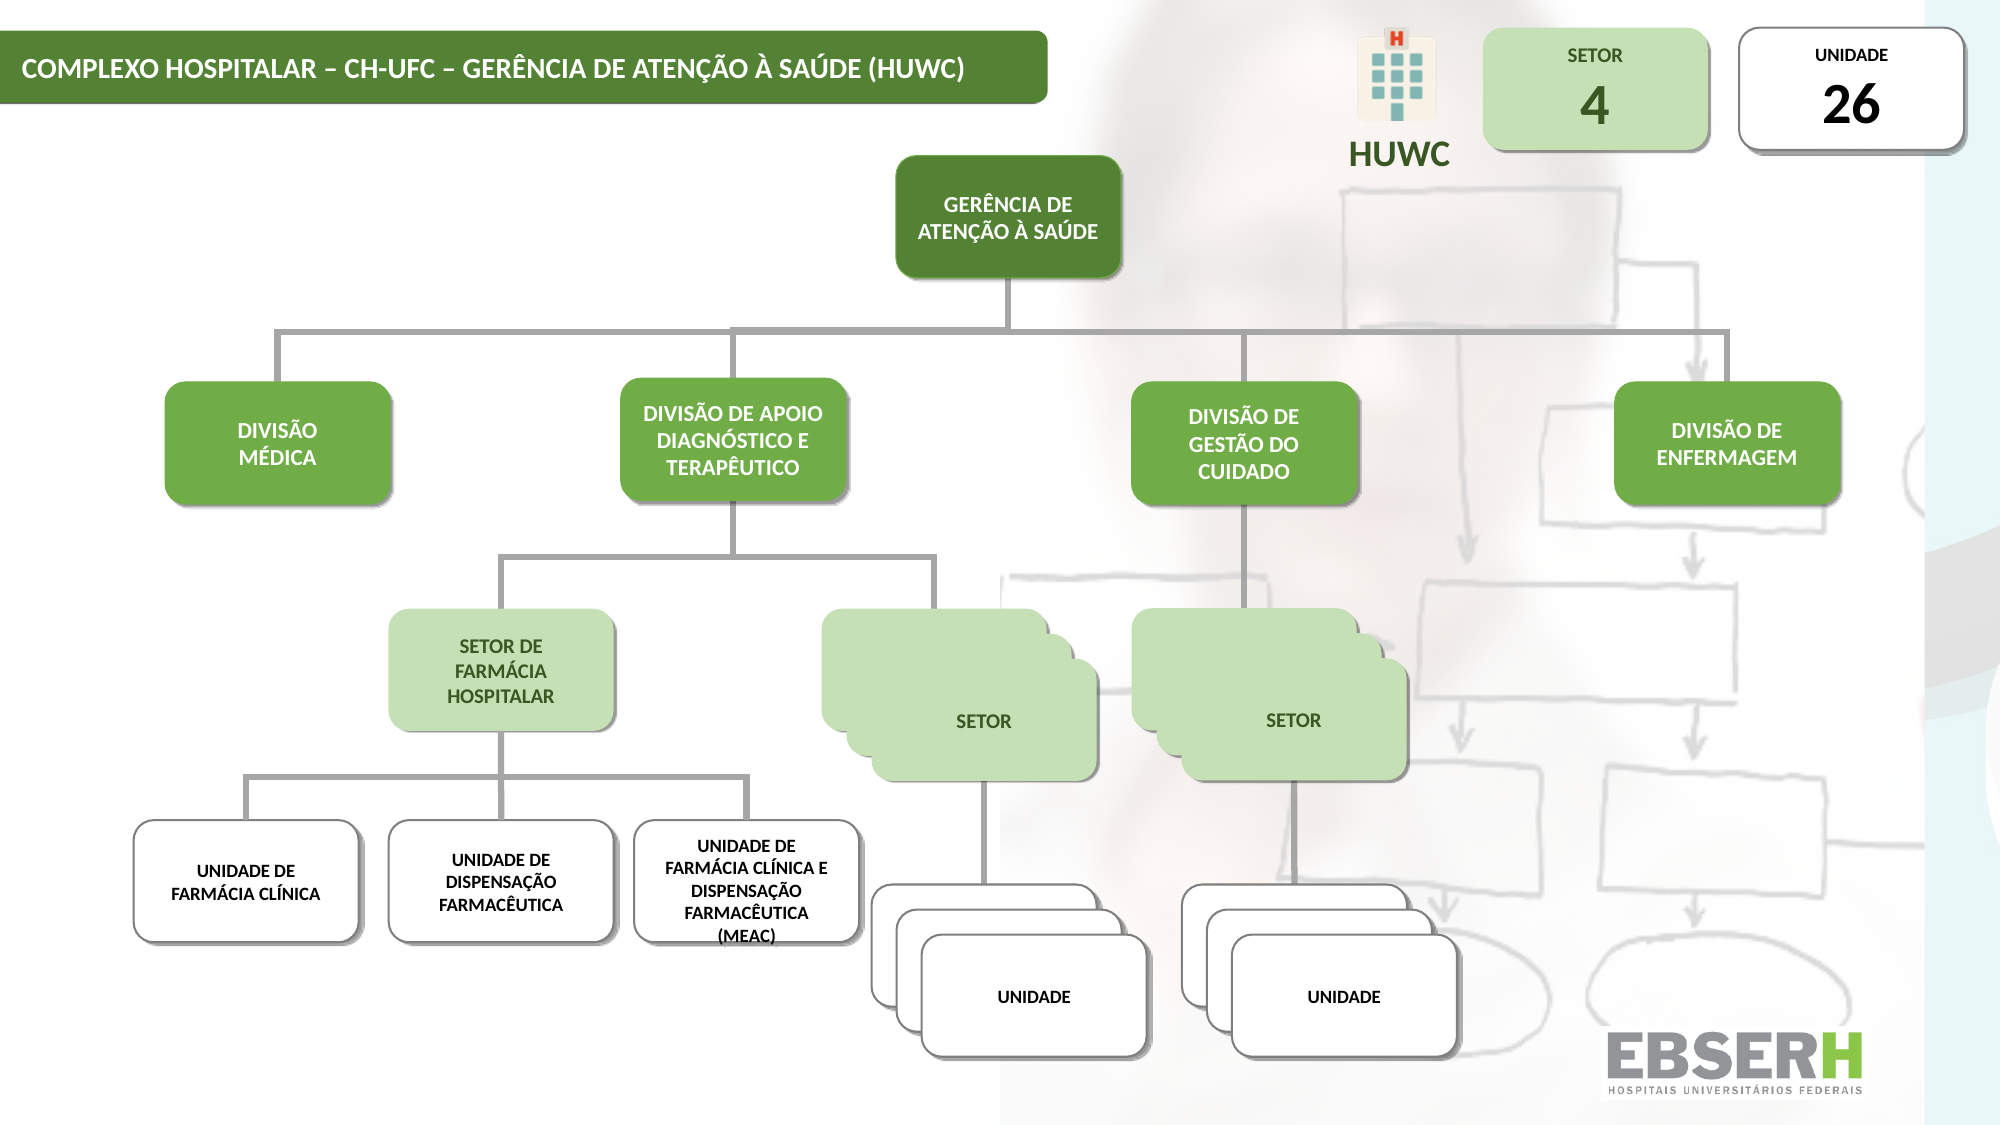

SETOR
4
UNIDADE
26
 COMPLEXO HOSPITALAR – CH-UFC – GERÊNCIA DE ATENÇÃO À SAÚDE (HUWC)
HUWC
GERÊNCIA DE ATENÇÃO À SAÚDE
DIVISÃO DE APOIO DIAGNÓSTICO E TERAPÊUTICO
DIVISÃO
MÉDICA
DIVISÃO DE GESTÃO DO CUIDADO
DIVISÃO DE ENFERMAGEM
SETOR DE
FARMÁCIA HOSPITALAR
SETOR
SETOR
UNIDADE DE FARMÁCIA CLÍNICA
UNIDADE DE DISPENSAÇÃO FARMACÊUTICA
UNIDADE DE FARMÁCIA CLÍNICA E DISPENSAÇÃO FARMACÊUTICA
(MEAC)
UNIDADE
UNIDADE